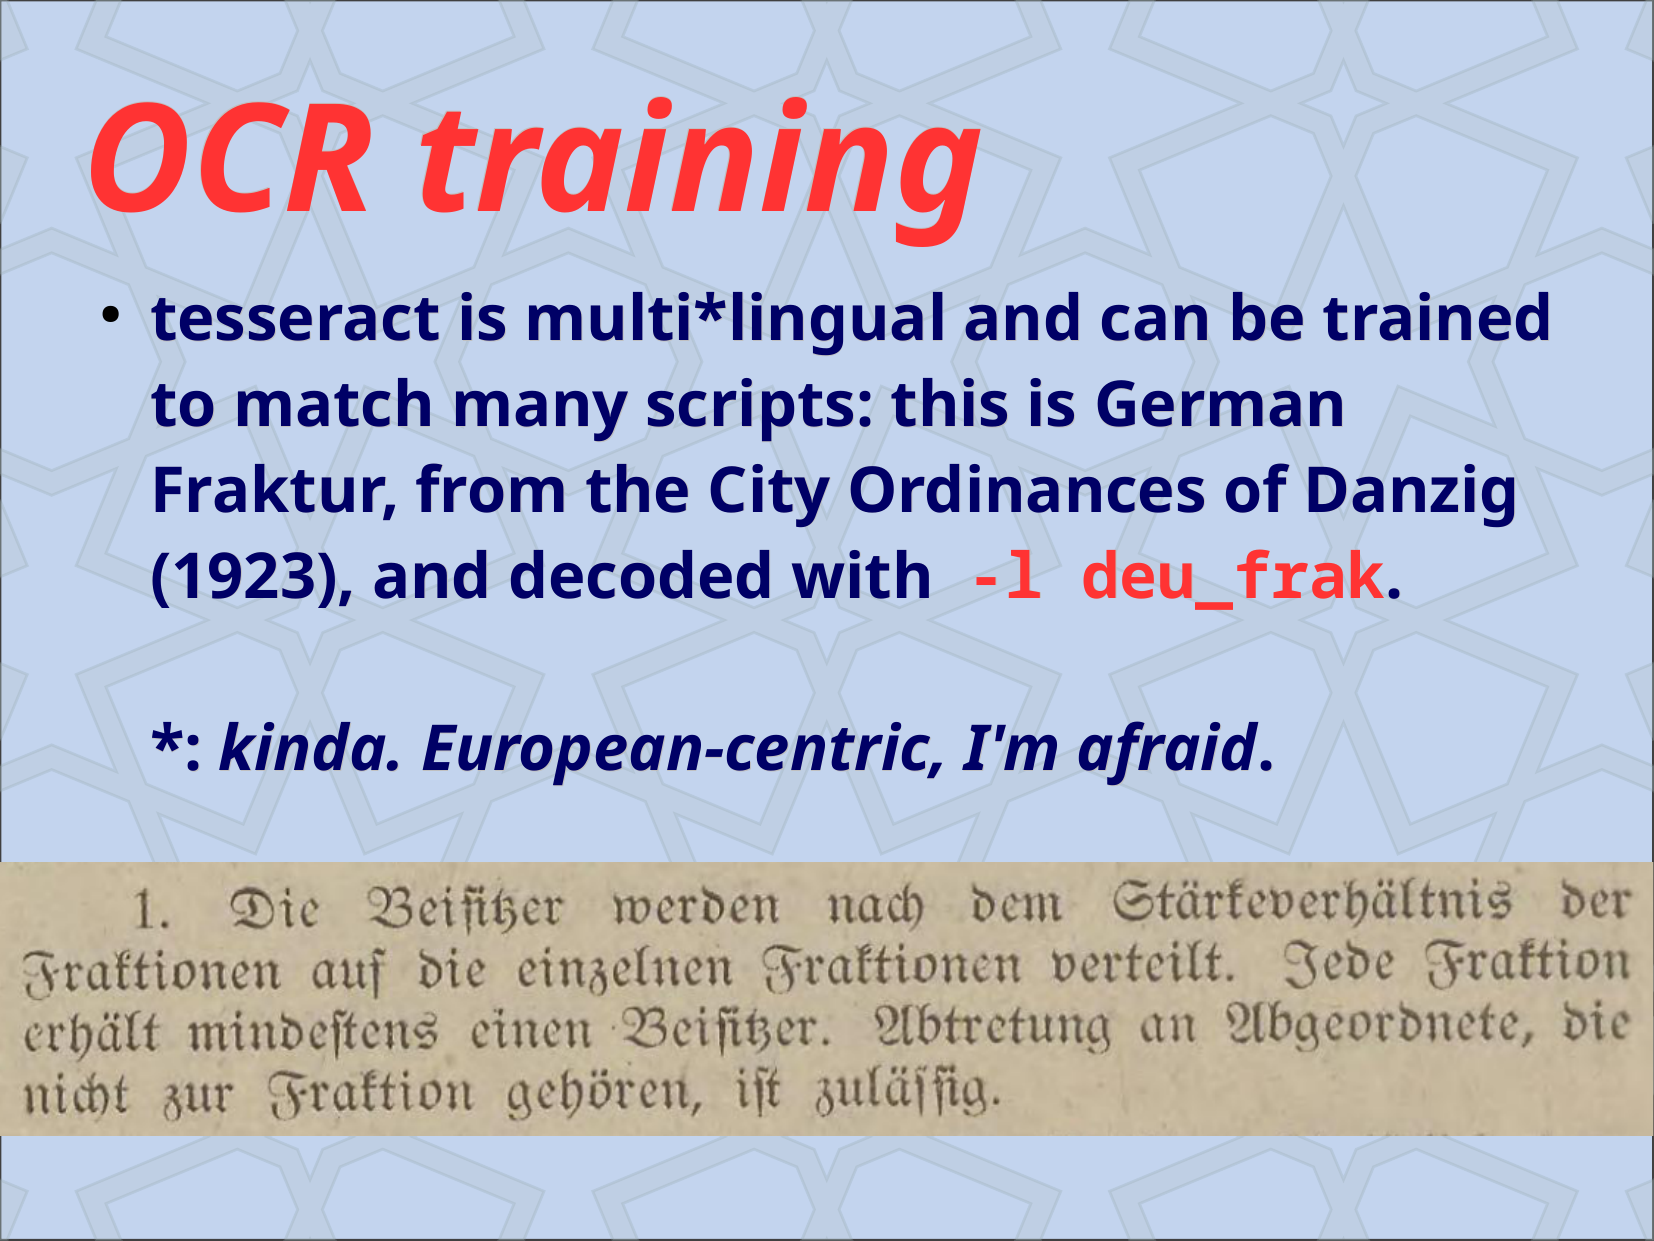

# OCR training
tesseract is multi*lingual and can be trained to match many scripts: this is German Fraktur, from the City Ordinances of Danzig (1923), and decoded with -l deu_frak.
*: kinda. European-centric, I'm afraid.